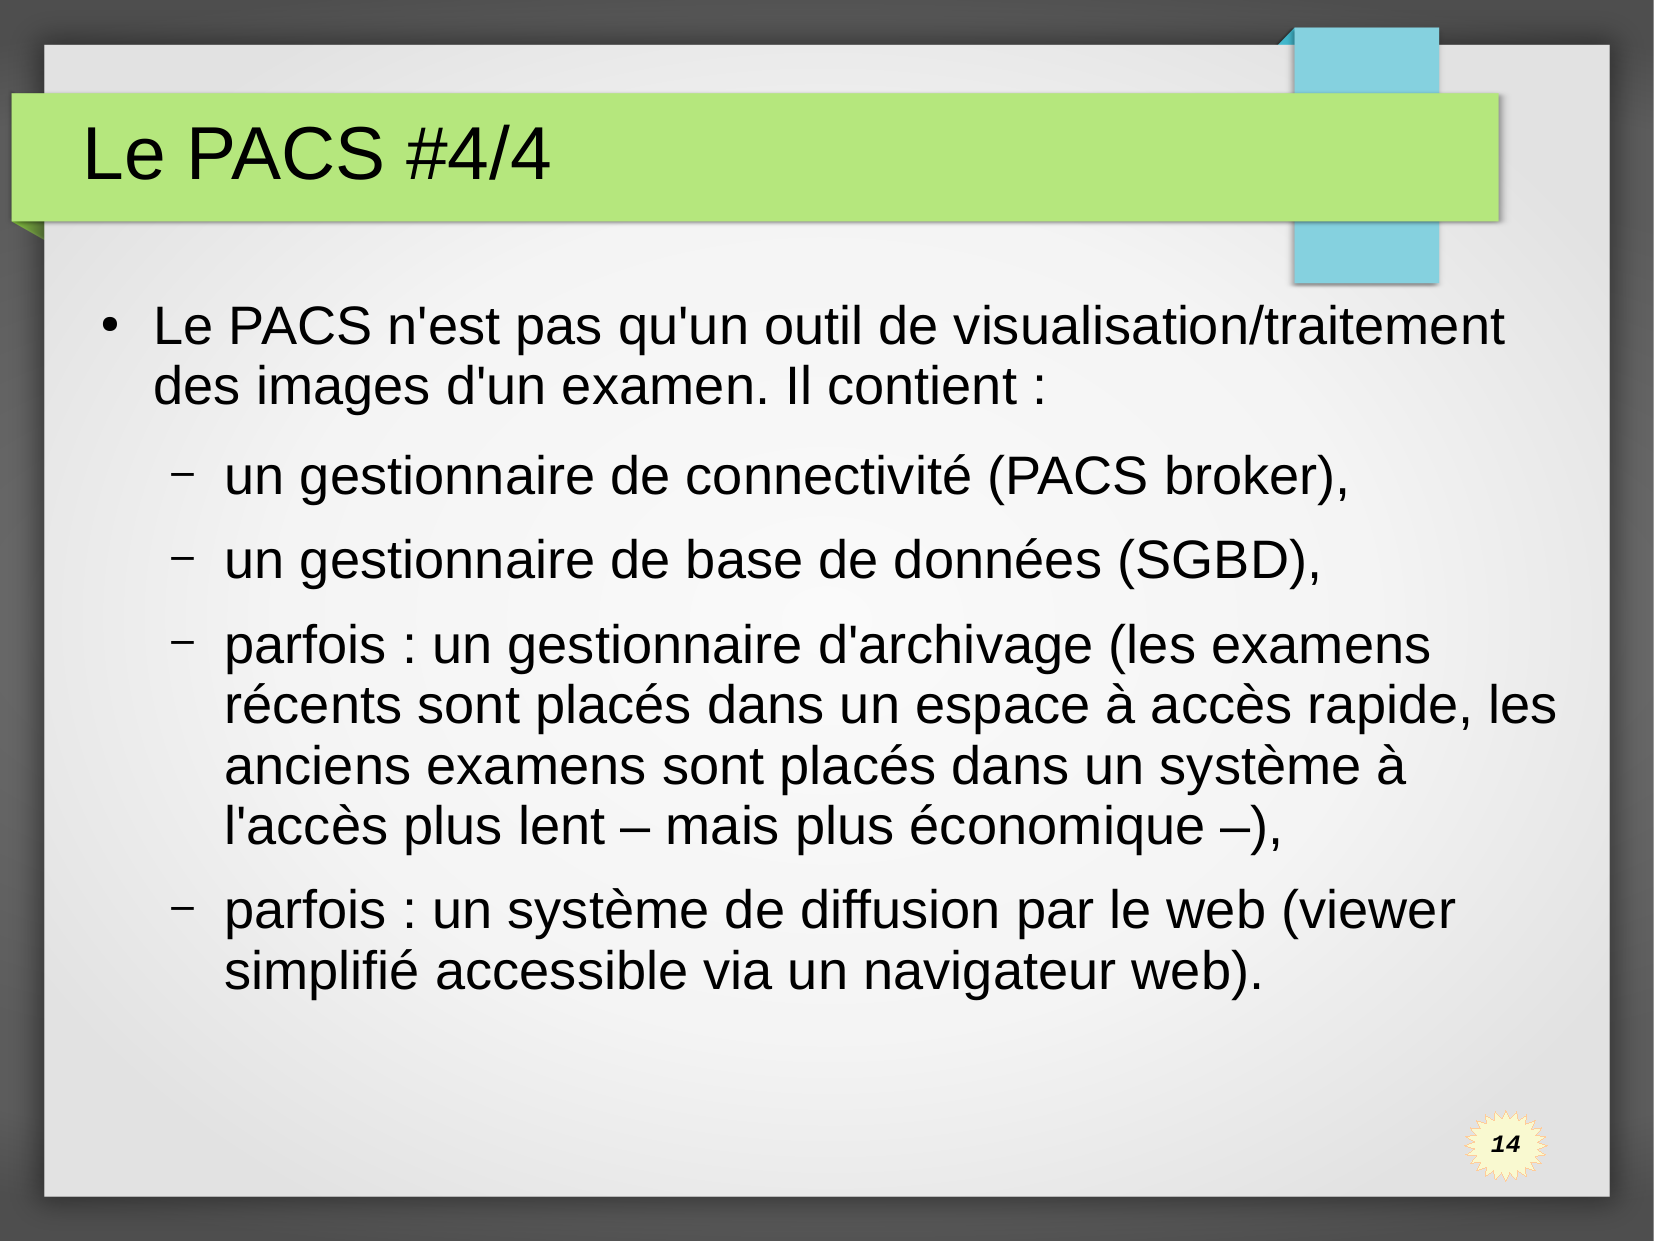

# Le PACS #4/4
Le PACS n'est pas qu'un outil de visualisation/traitement des images d'un examen. Il contient :
un gestionnaire de connectivité (PACS broker),
un gestionnaire de base de données (SGBD),
parfois : un gestionnaire d'archivage (les examens récents sont placés dans un espace à accès rapide, les anciens examens sont placés dans un système à l'accès plus lent – mais plus économique –),
parfois : un système de diffusion par le web (viewer simplifié accessible via un navigateur web).